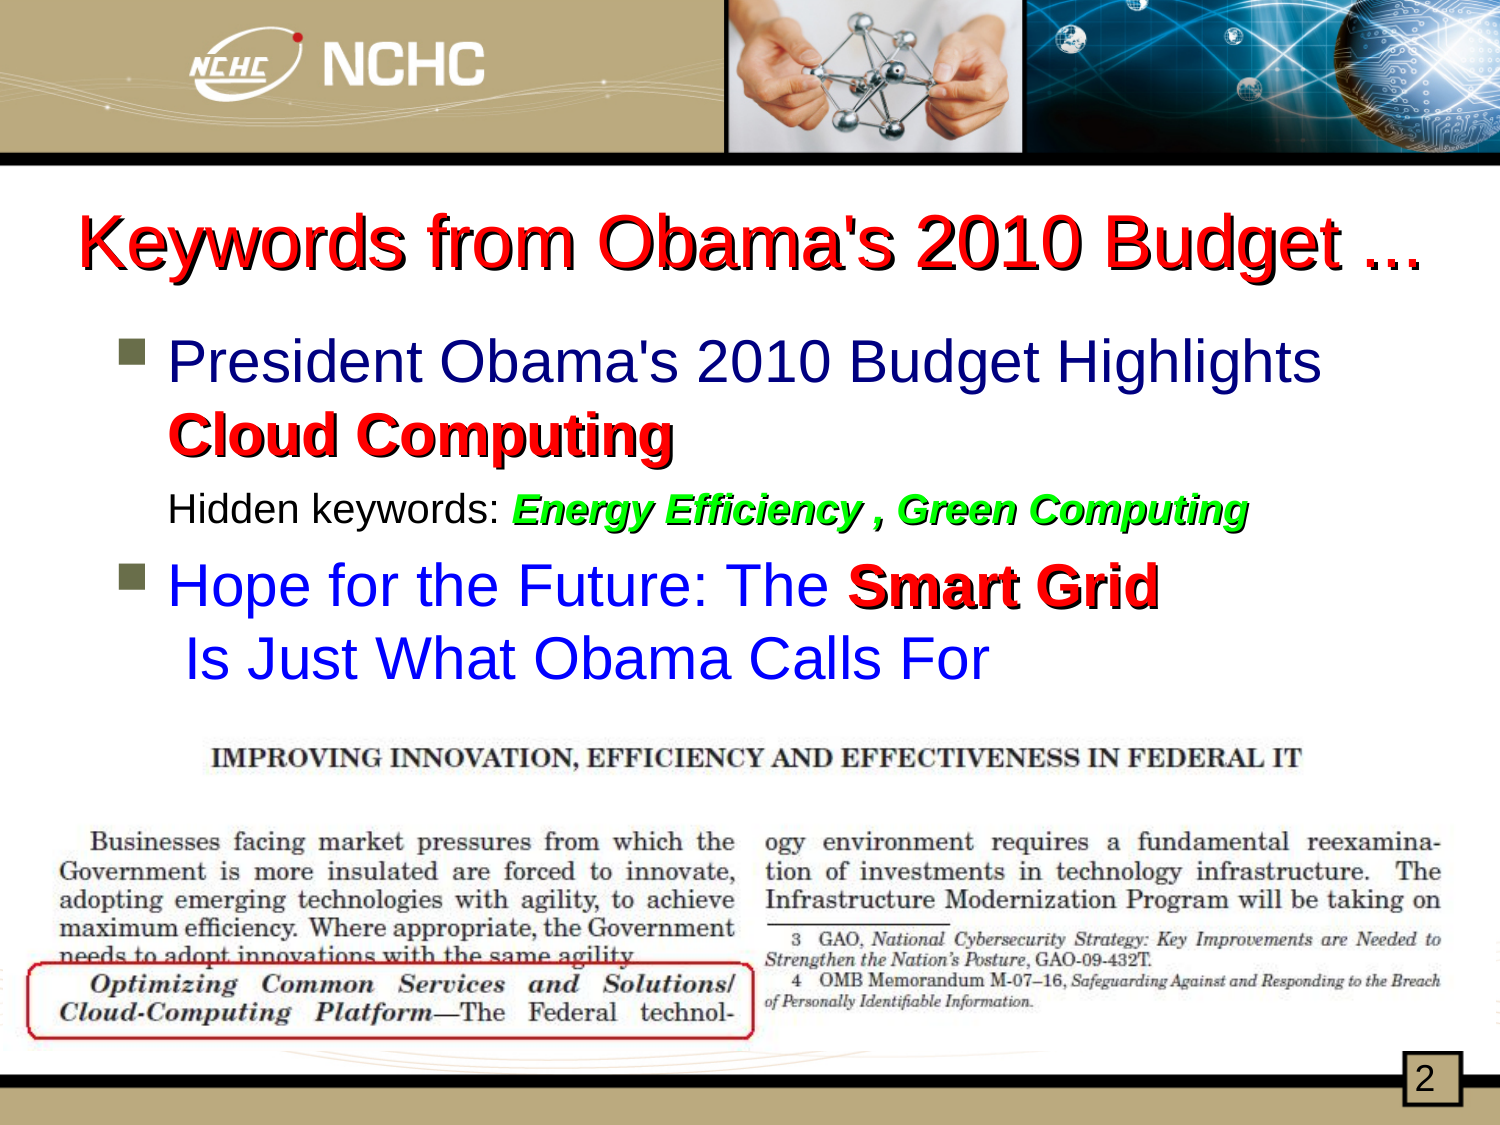

# Keywords from Obama's 2010 Budget ...
President Obama's 2010 Budget Highlights Cloud Computing
Hidden keywords: Energy Efficiency , Green Computing
Hope for the Future: The Smart Grid Is Just What Obama Calls For
2